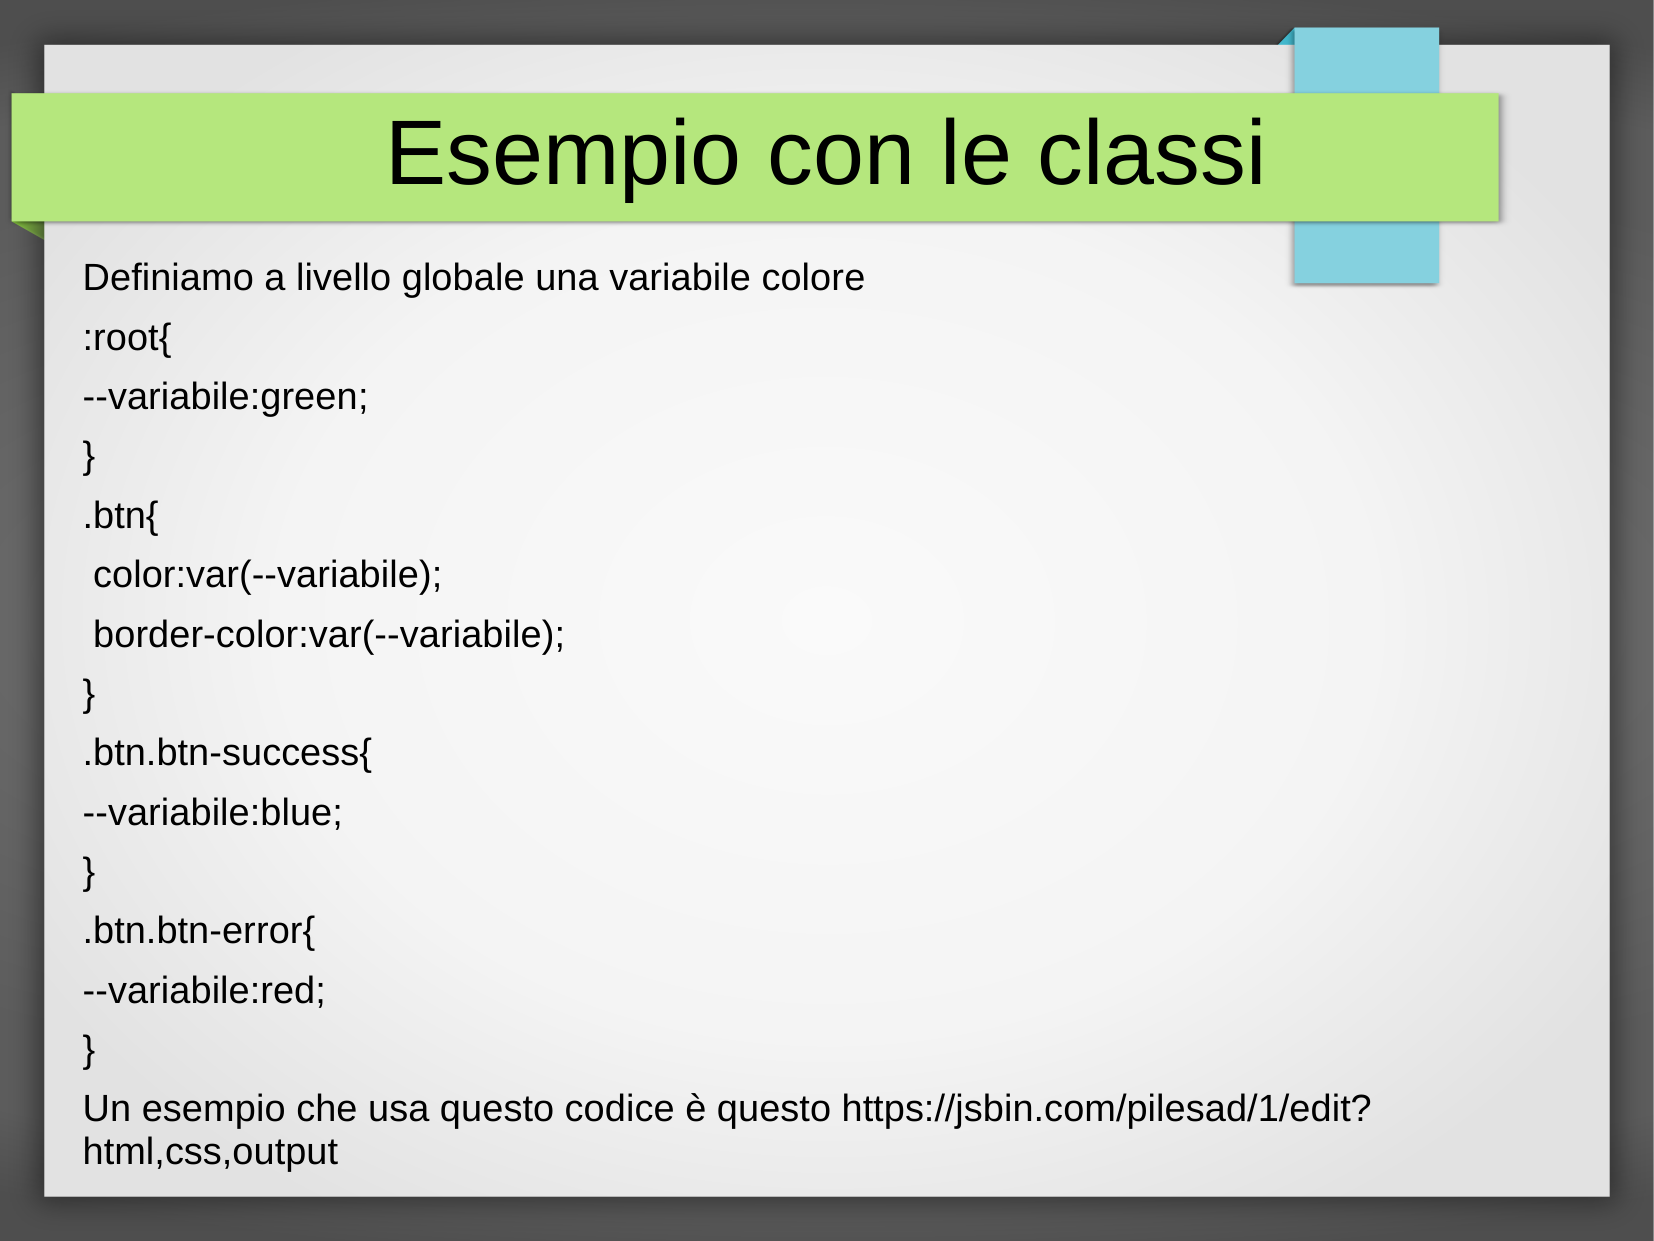

# Esempio con le classi
Definiamo a livello globale una variabile colore
:root{
--variabile:green;
}
.btn{
 color:var(--variabile);
 border-color:var(--variabile);
}
.btn.btn-success{
--variabile:blue;
}
.btn.btn-error{
--variabile:red;
}
Un esempio che usa questo codice è questo https://jsbin.com/pilesad/1/edit?html,css,output